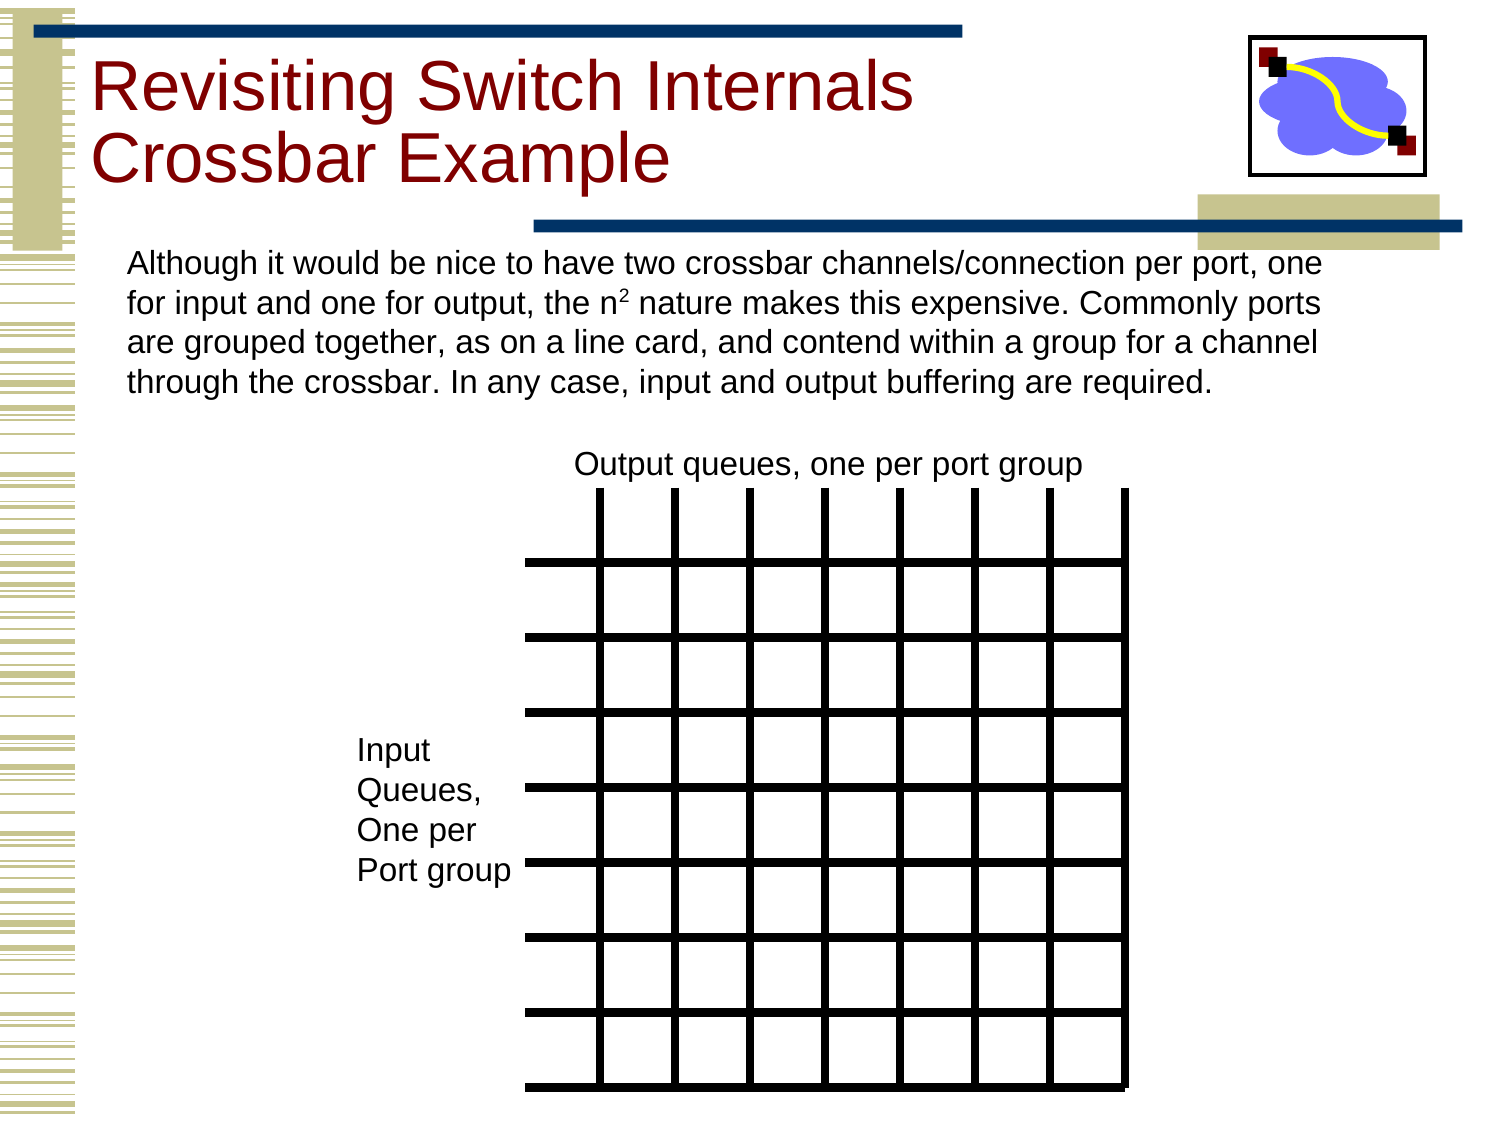

# Revisiting Switch Internals Crossbar Example
Although it would be nice to have two crossbar channels/connection per port, one for input and one for output, the n2 nature makes this expensive. Commonly ports are grouped together, as on a line card, and contend within a group for a channel through the crossbar. In any case, input and output buffering are required.
Output queues, one per port group
Input
Queues,
One per
Port group